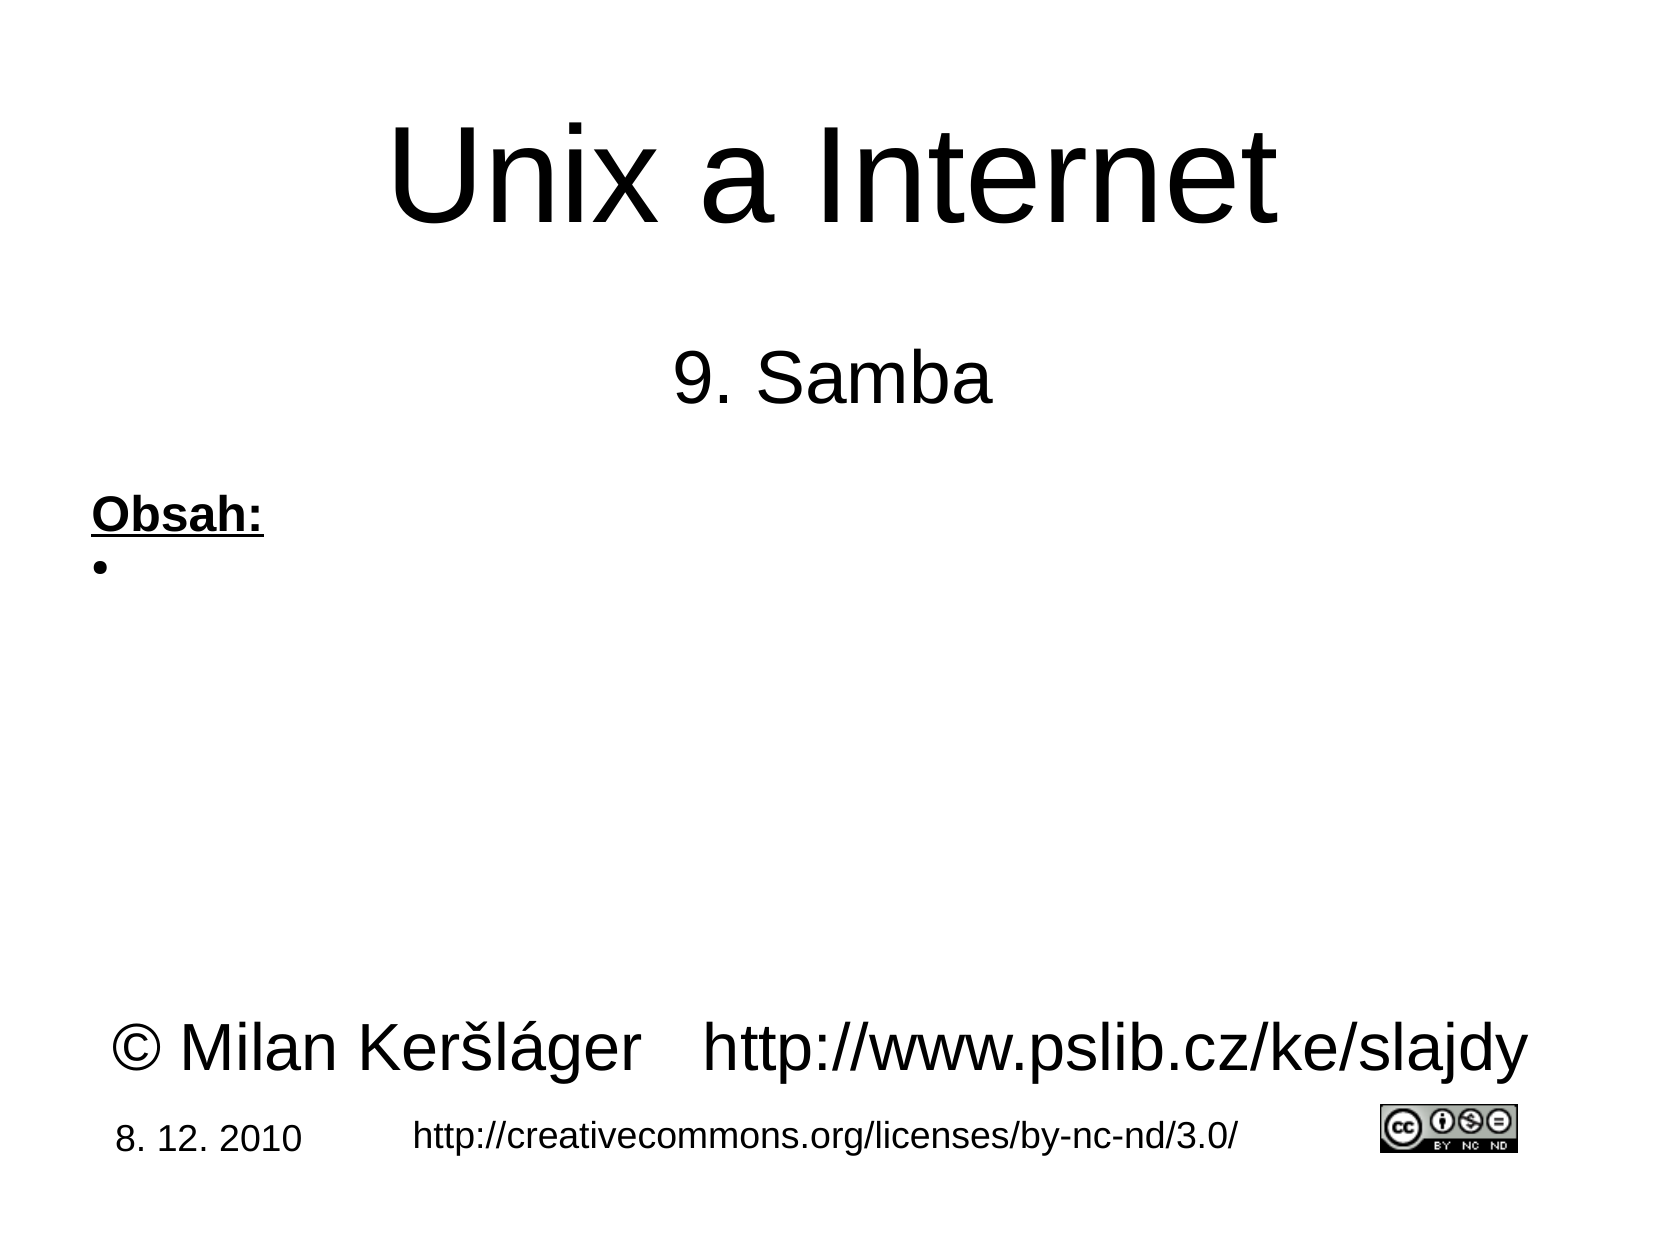

# Unix a Internet 9. Samba
Obsah:
© Milan Keršláger	http://www.pslib.cz/ke/slajdy
http://creativecommons.org/licenses/by-nc-nd/3.0/
8. 12. 2010